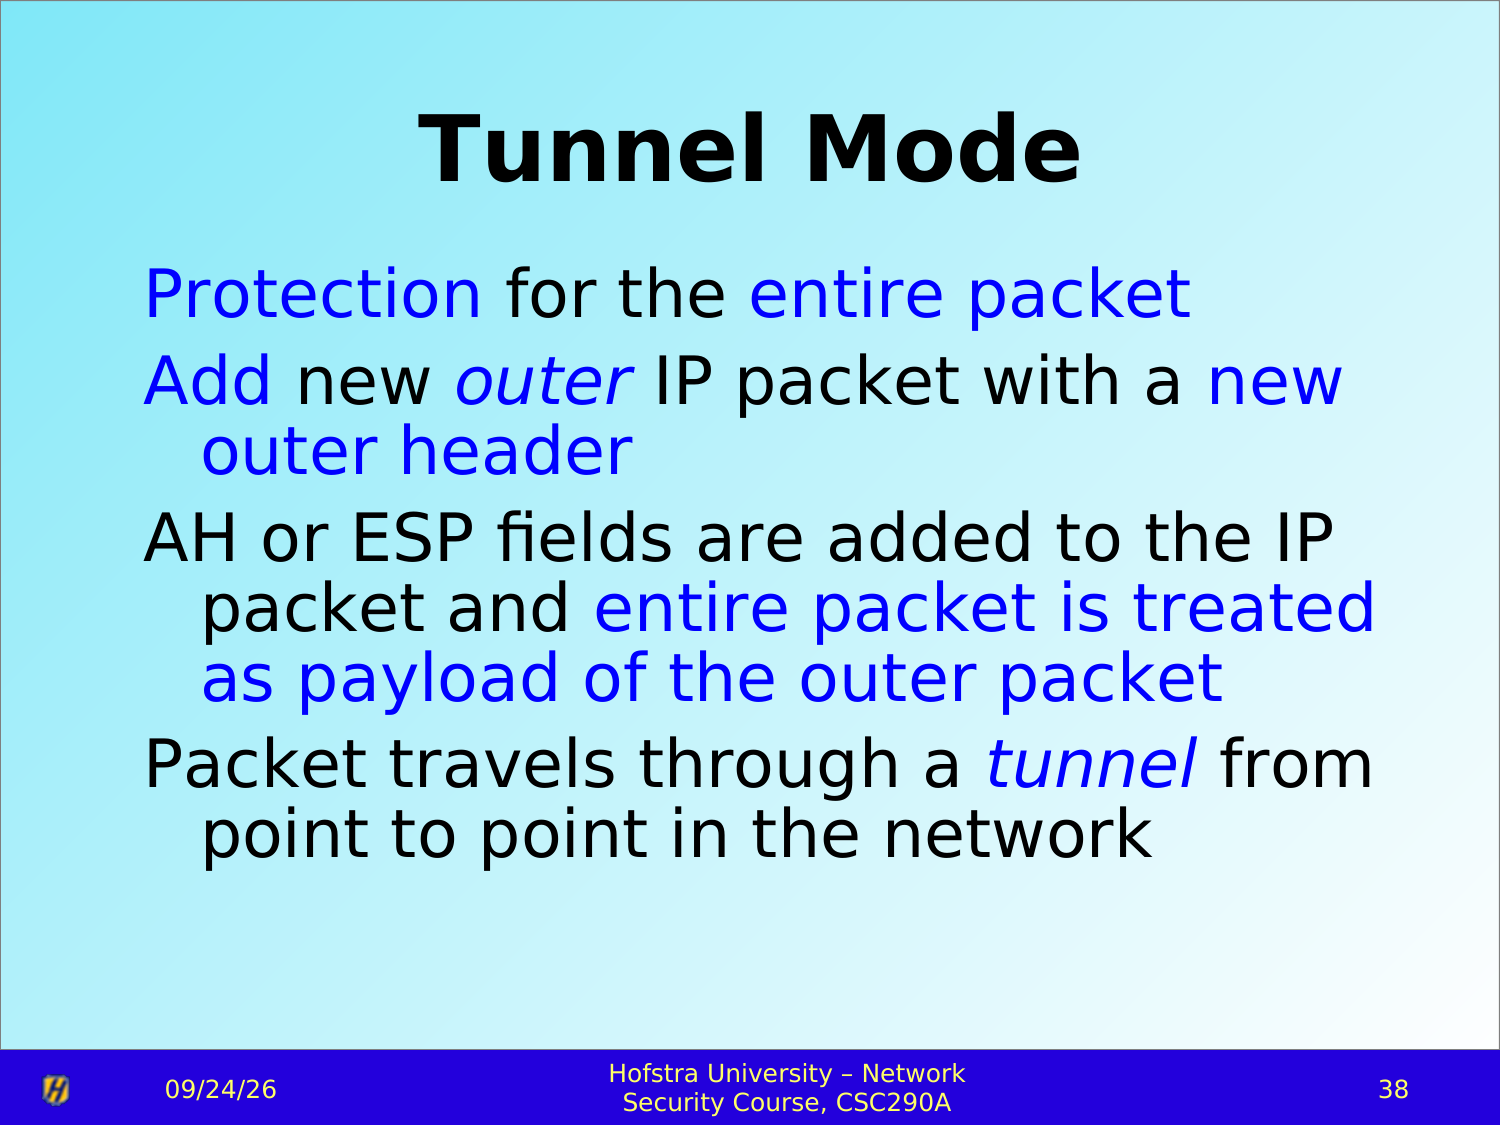

# Tunnel Mode
Protection for the entire packet
Add new outer IP packet with a new outer header
AH or ESP fields are added to the IP packet and entire packet is treated as payload of the outer packet
Packet travels through a tunnel from point to point in the network
38